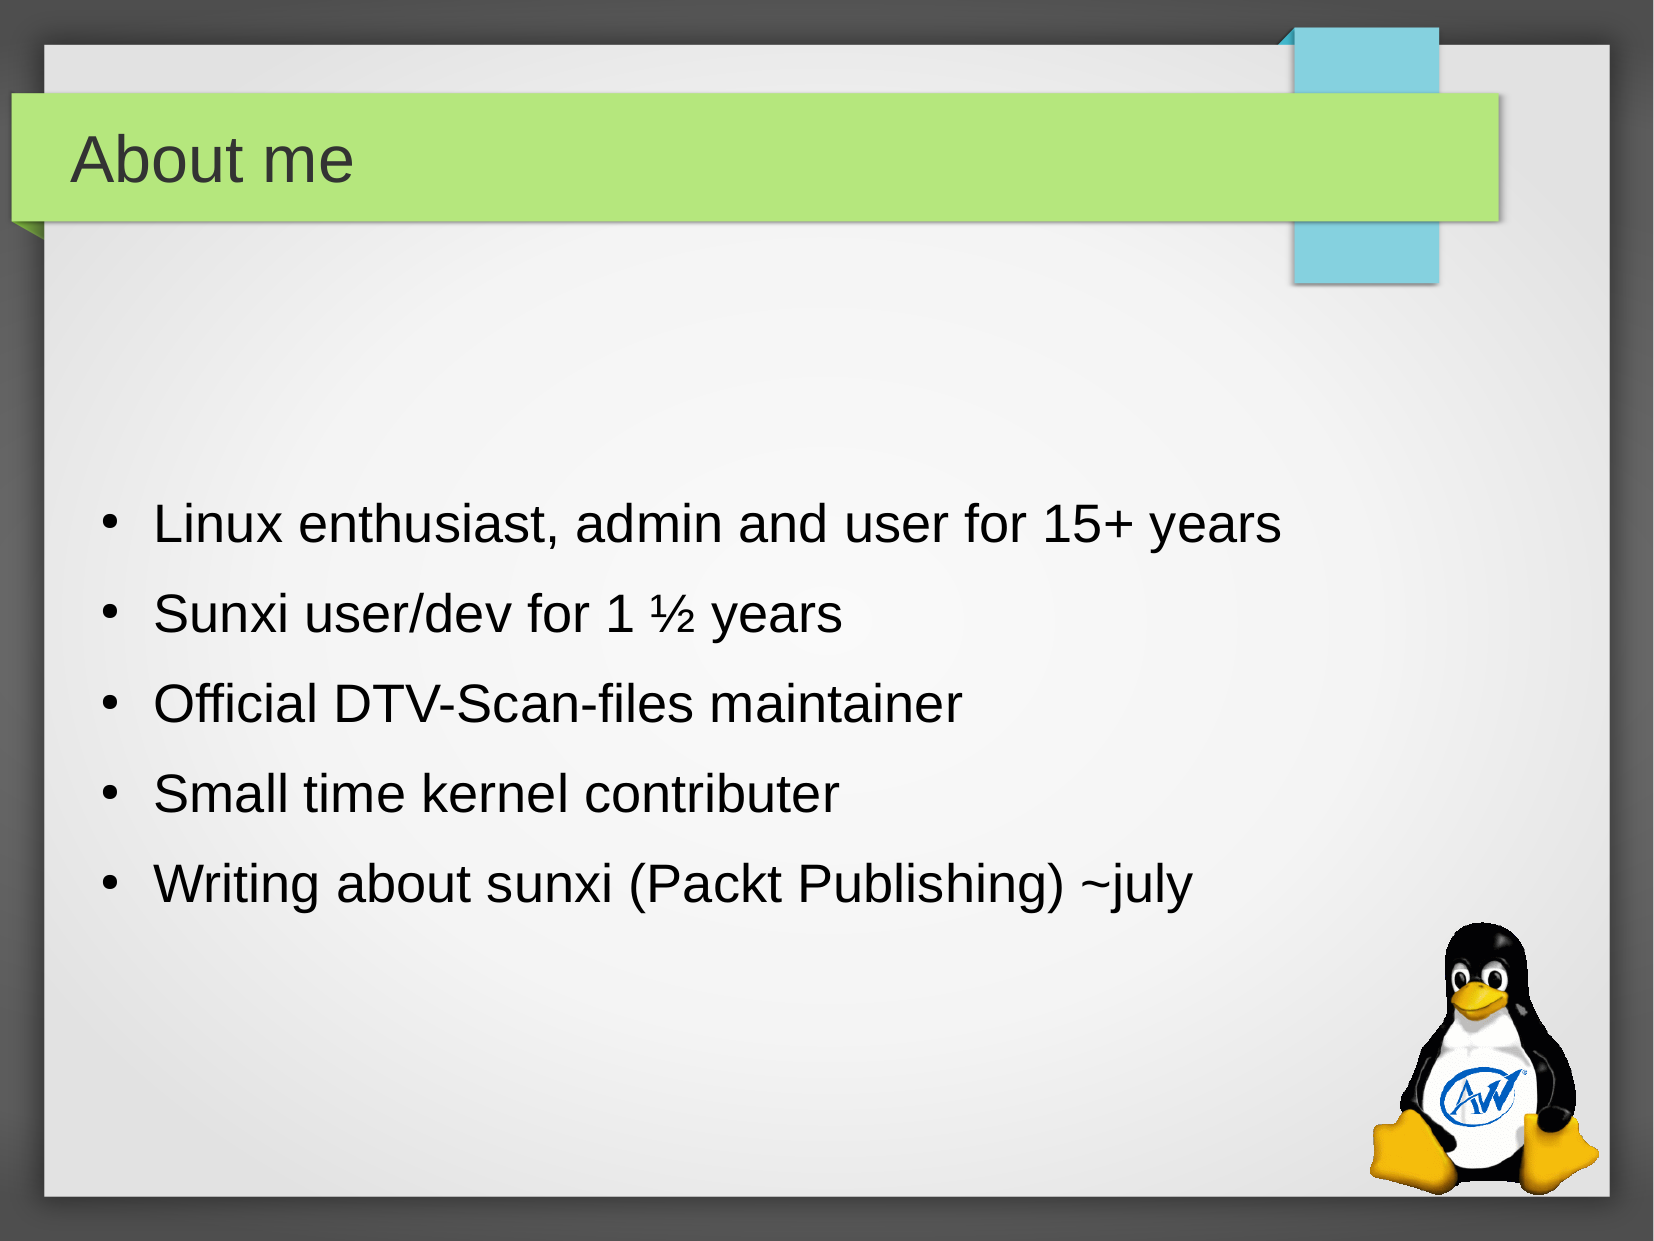

# About me
Linux enthusiast, admin and user for 15+ years
Sunxi user/dev for 1 ½ years
Official DTV-Scan-files maintainer
Small time kernel contributer
Writing about sunxi (Packt Publishing) ~july